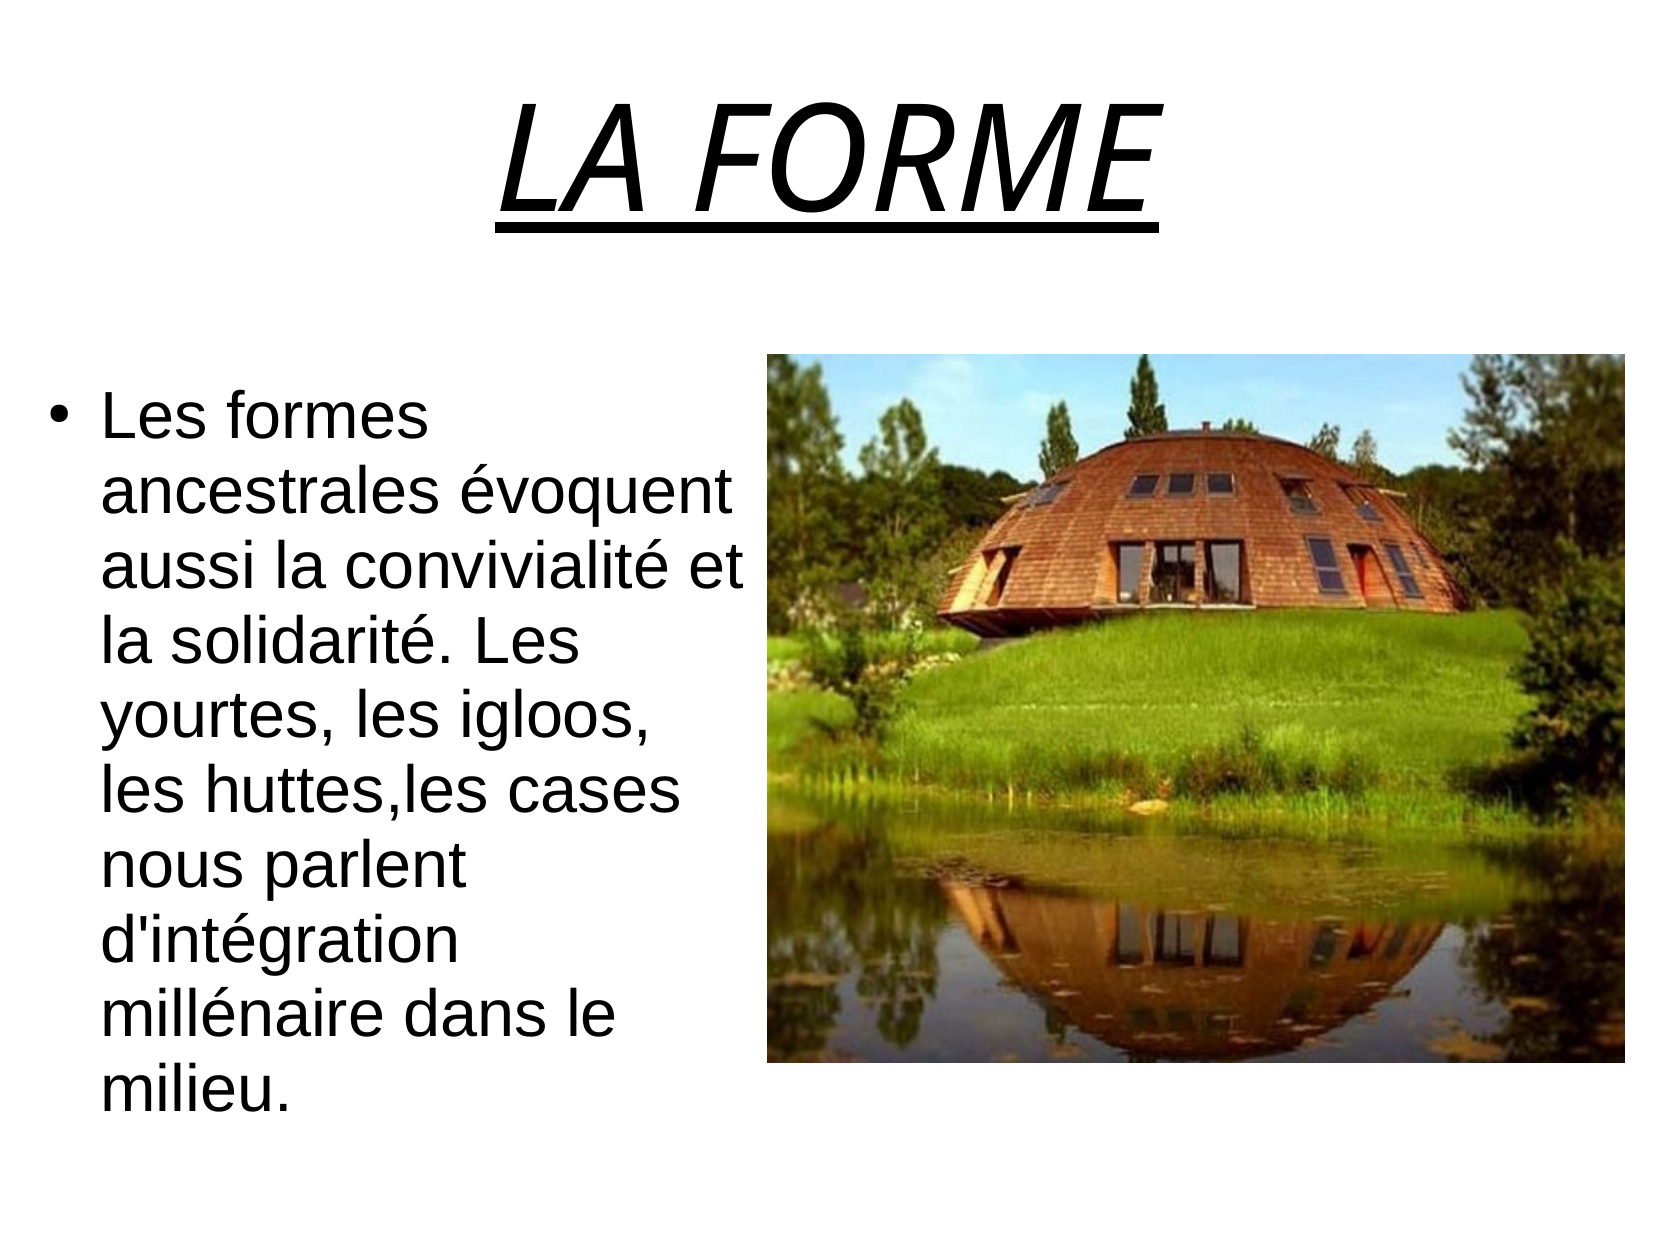

# LA FORME
Les formes ancestrales évoquent aussi la convivialité et la solidarité. Les yourtes, les igloos, les huttes,les cases nous parlent d'intégration millénaire dans le milieu.